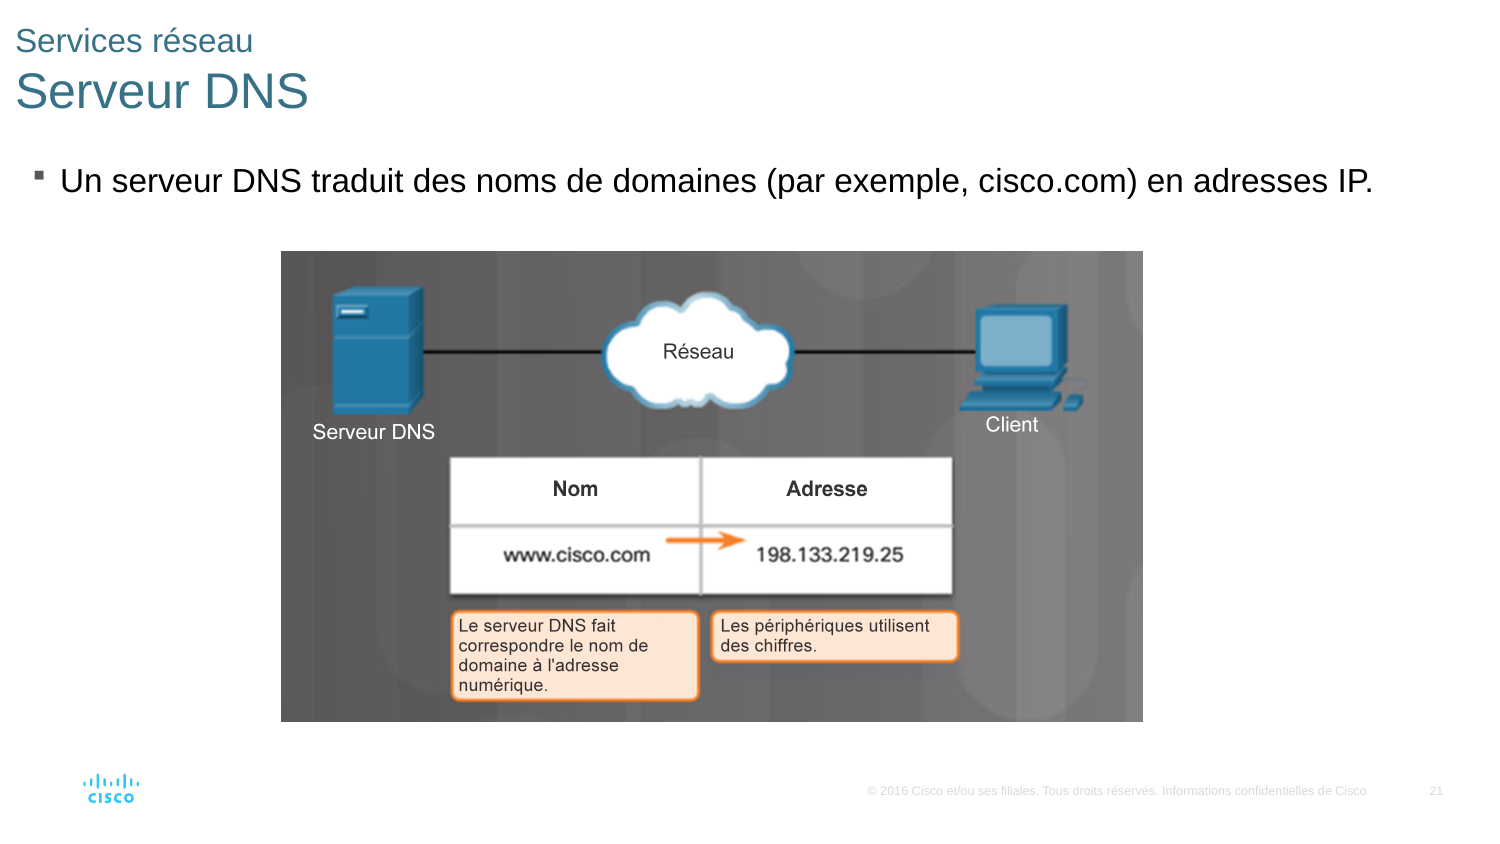

# Services réseau Serveur DNS
Un serveur DNS traduit des noms de domaines (par exemple, cisco.com) en adresses IP.